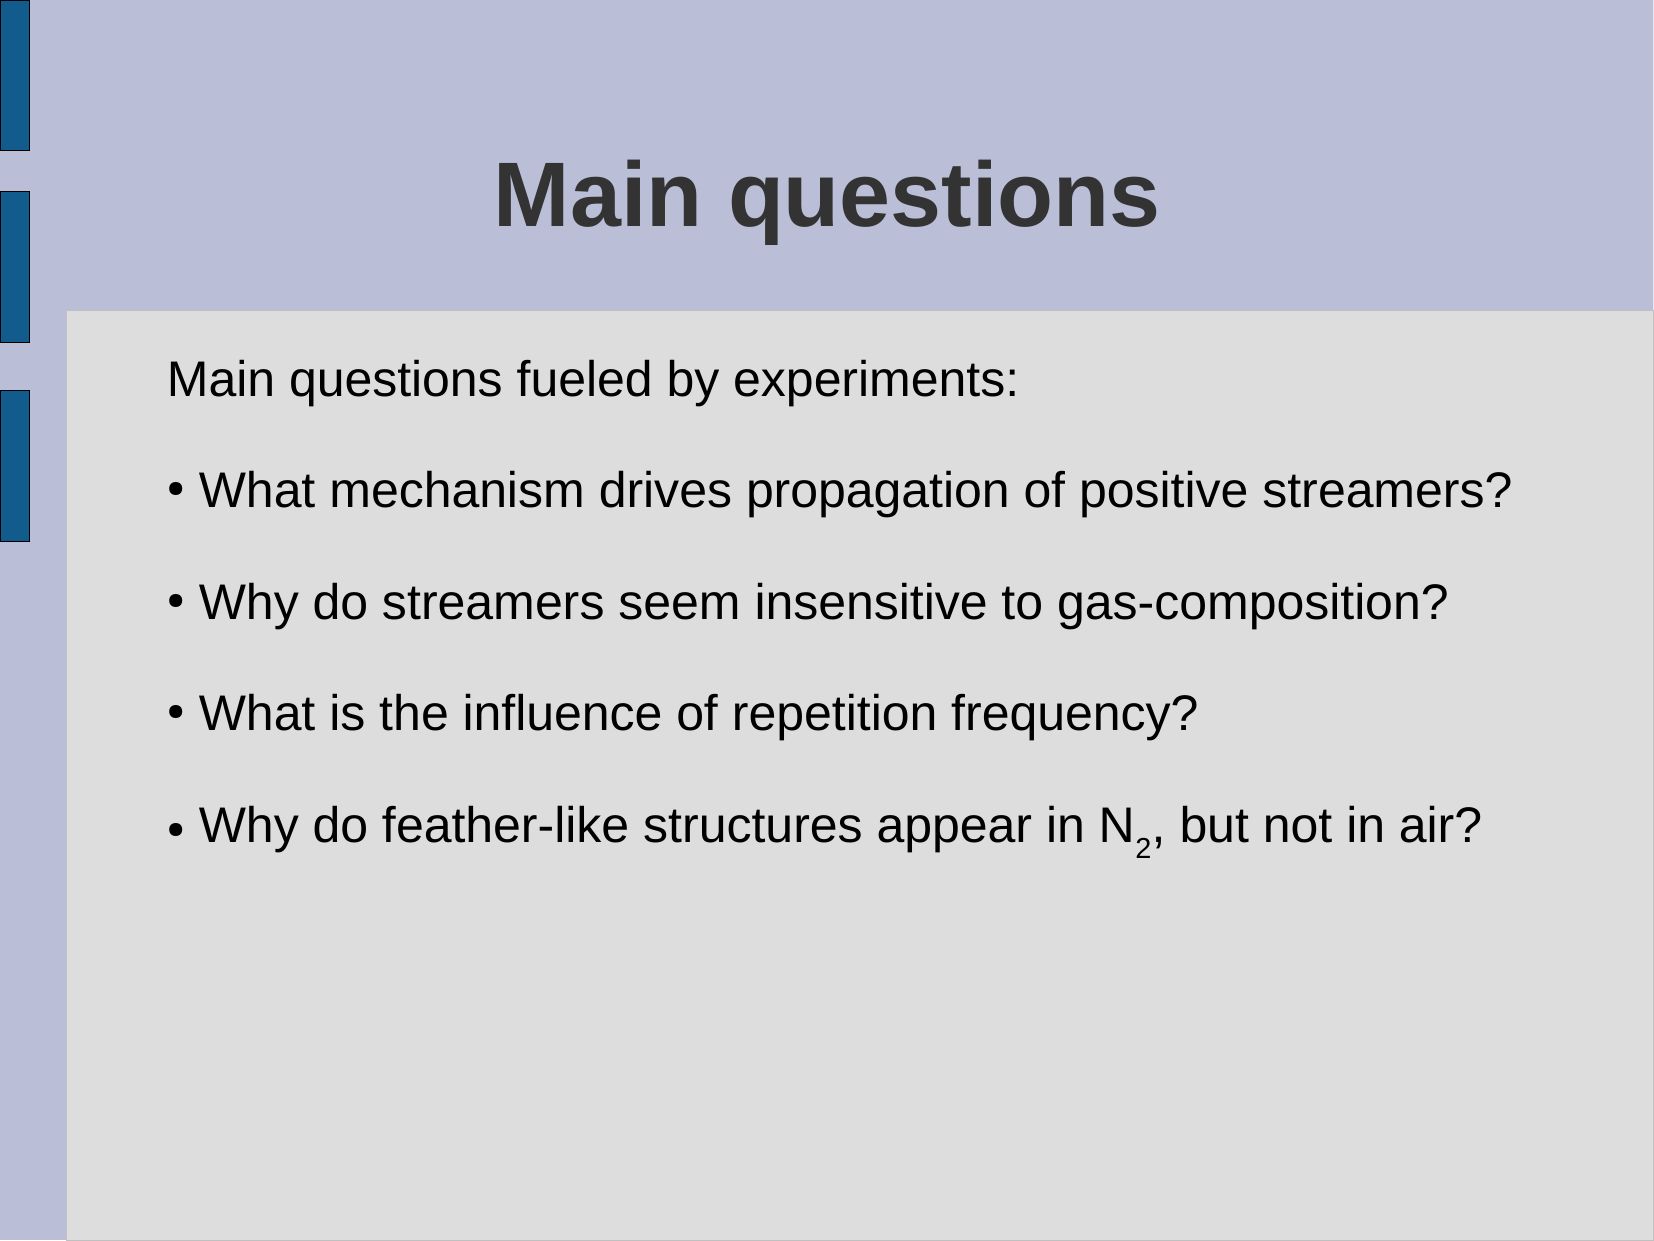

# Main questions
Main questions fueled by experiments:
 What mechanism drives propagation of positive streamers?
 Why do streamers seem insensitive to gas-composition?
 What is the influence of repetition frequency?
 Why do feather-like structures appear in N2, but not in air?